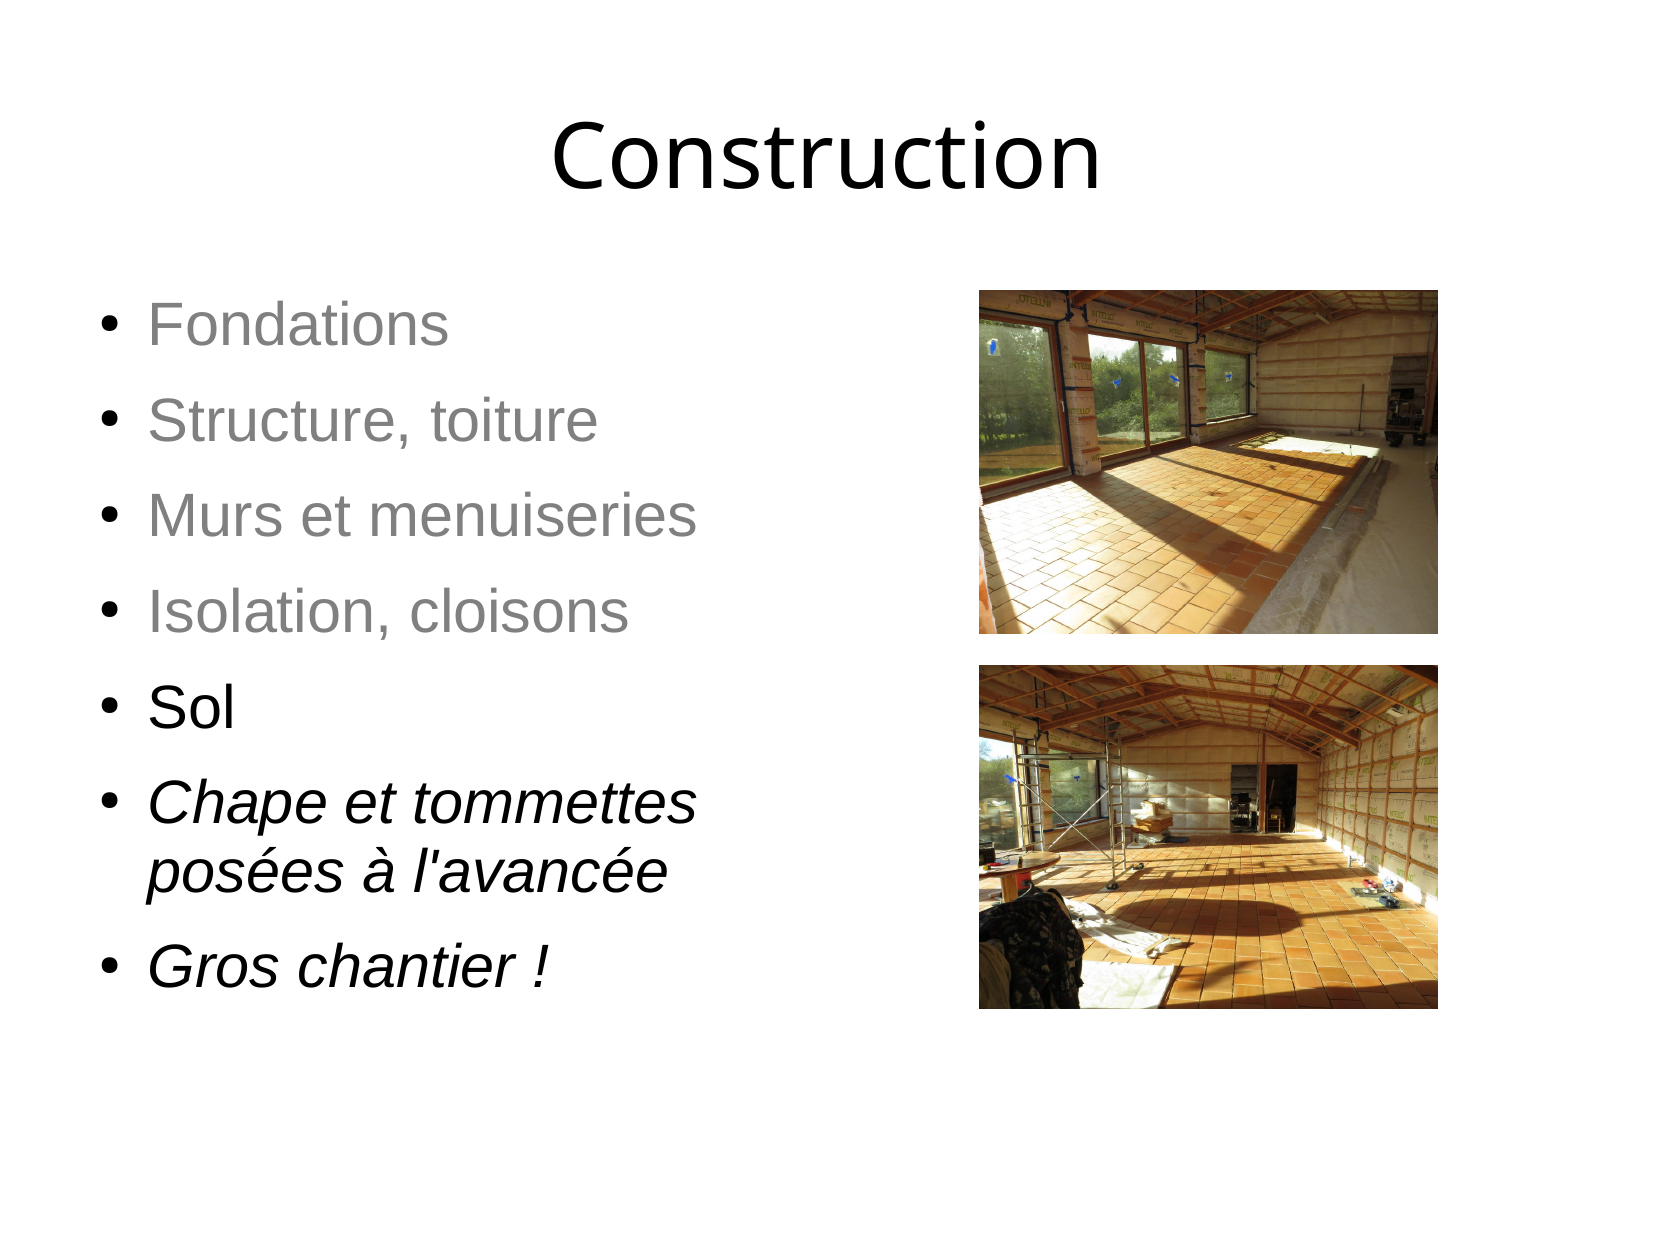

# Construction
Fondations
Structure, toiture
Murs et menuiseries
Isolation, cloisons
Sol
Chape et tommettes posées à l'avancée
Gros chantier !